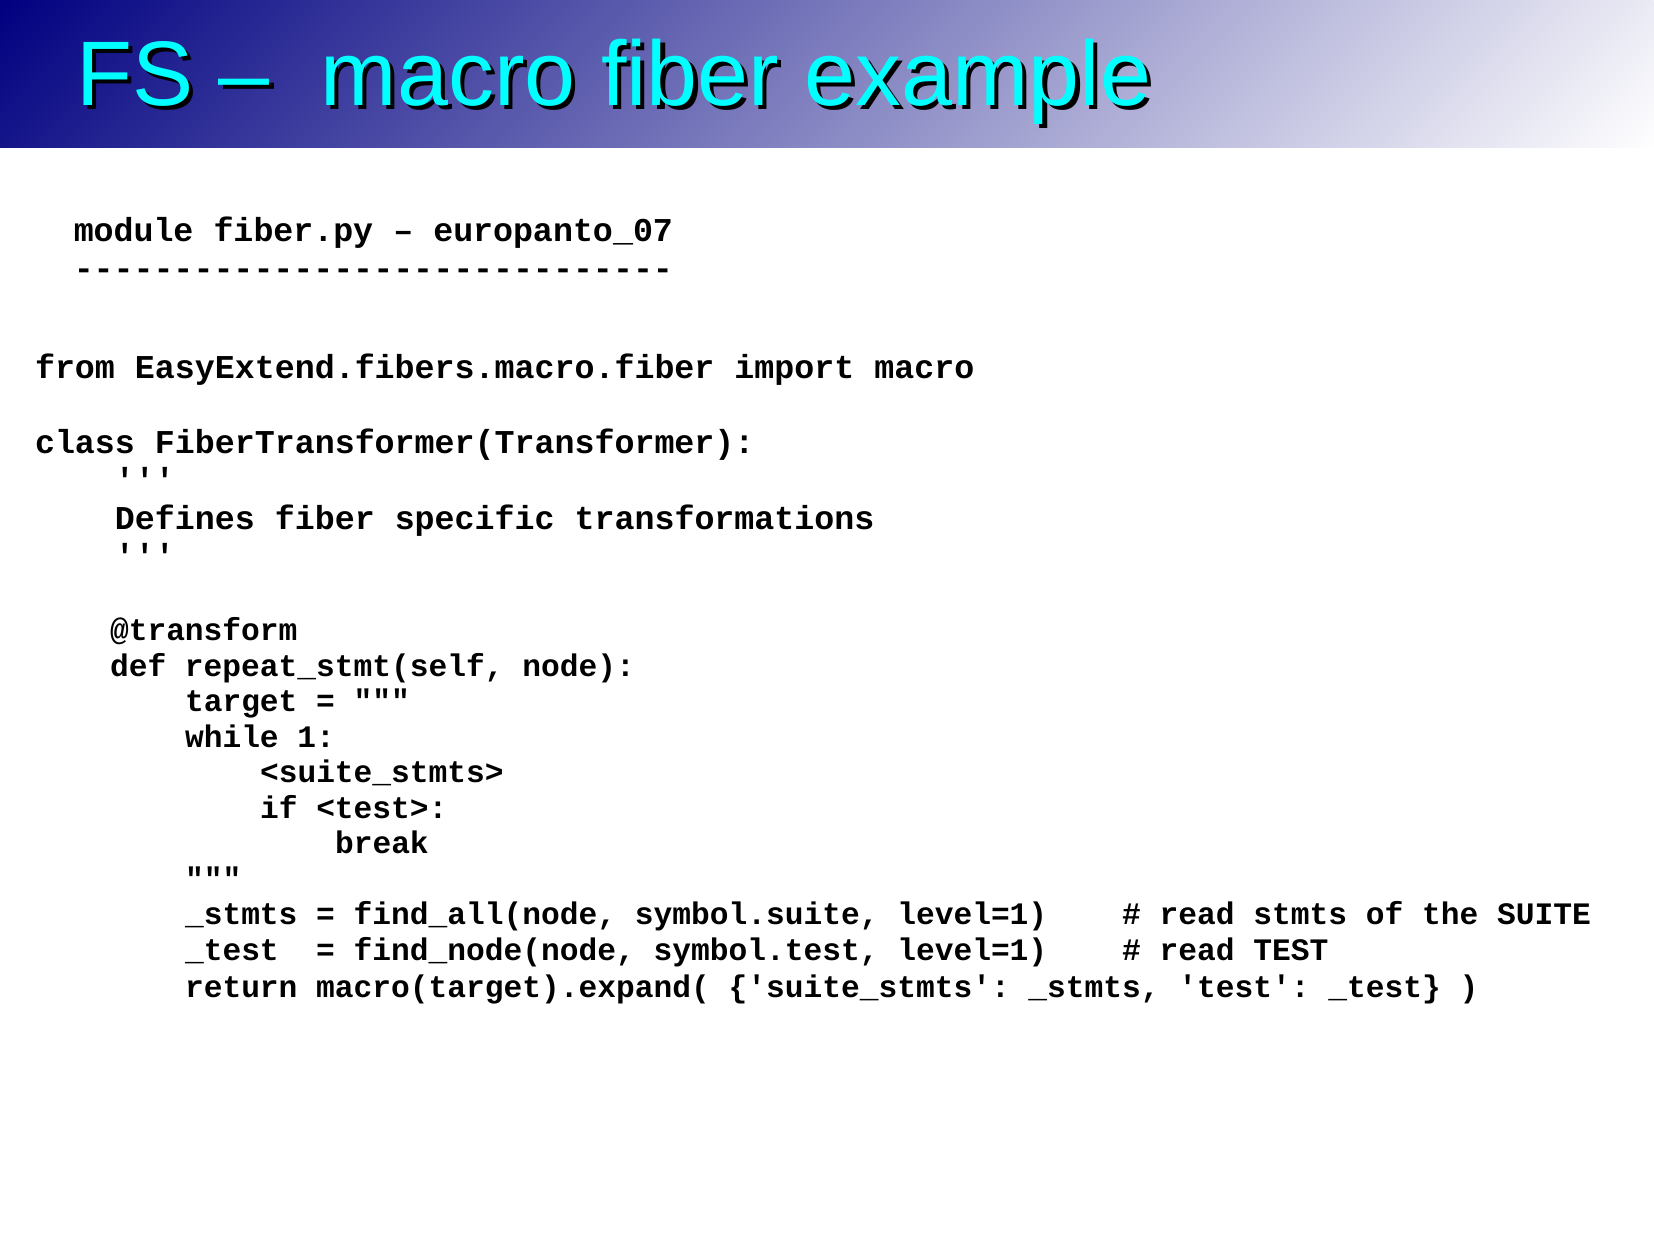

# FS – macro fiber example
module fiber.py – europanto_07
------------------------------
from EasyExtend.fibers.macro.fiber import macro
class FiberTransformer(Transformer):
 '''
 Defines fiber specific transformations
 '''
 @transform
 def repeat_stmt(self, node):
 target = """
 while 1:
 <suite_stmts>
 if <test>:
 break
 """
 _stmts = find_all(node, symbol.suite, level=1) # read stmts of the SUITE
 _test = find_node(node, symbol.test, level=1) # read TEST
 return macro(target).expand( {'suite_stmts': _stmts, 'test': _test} )